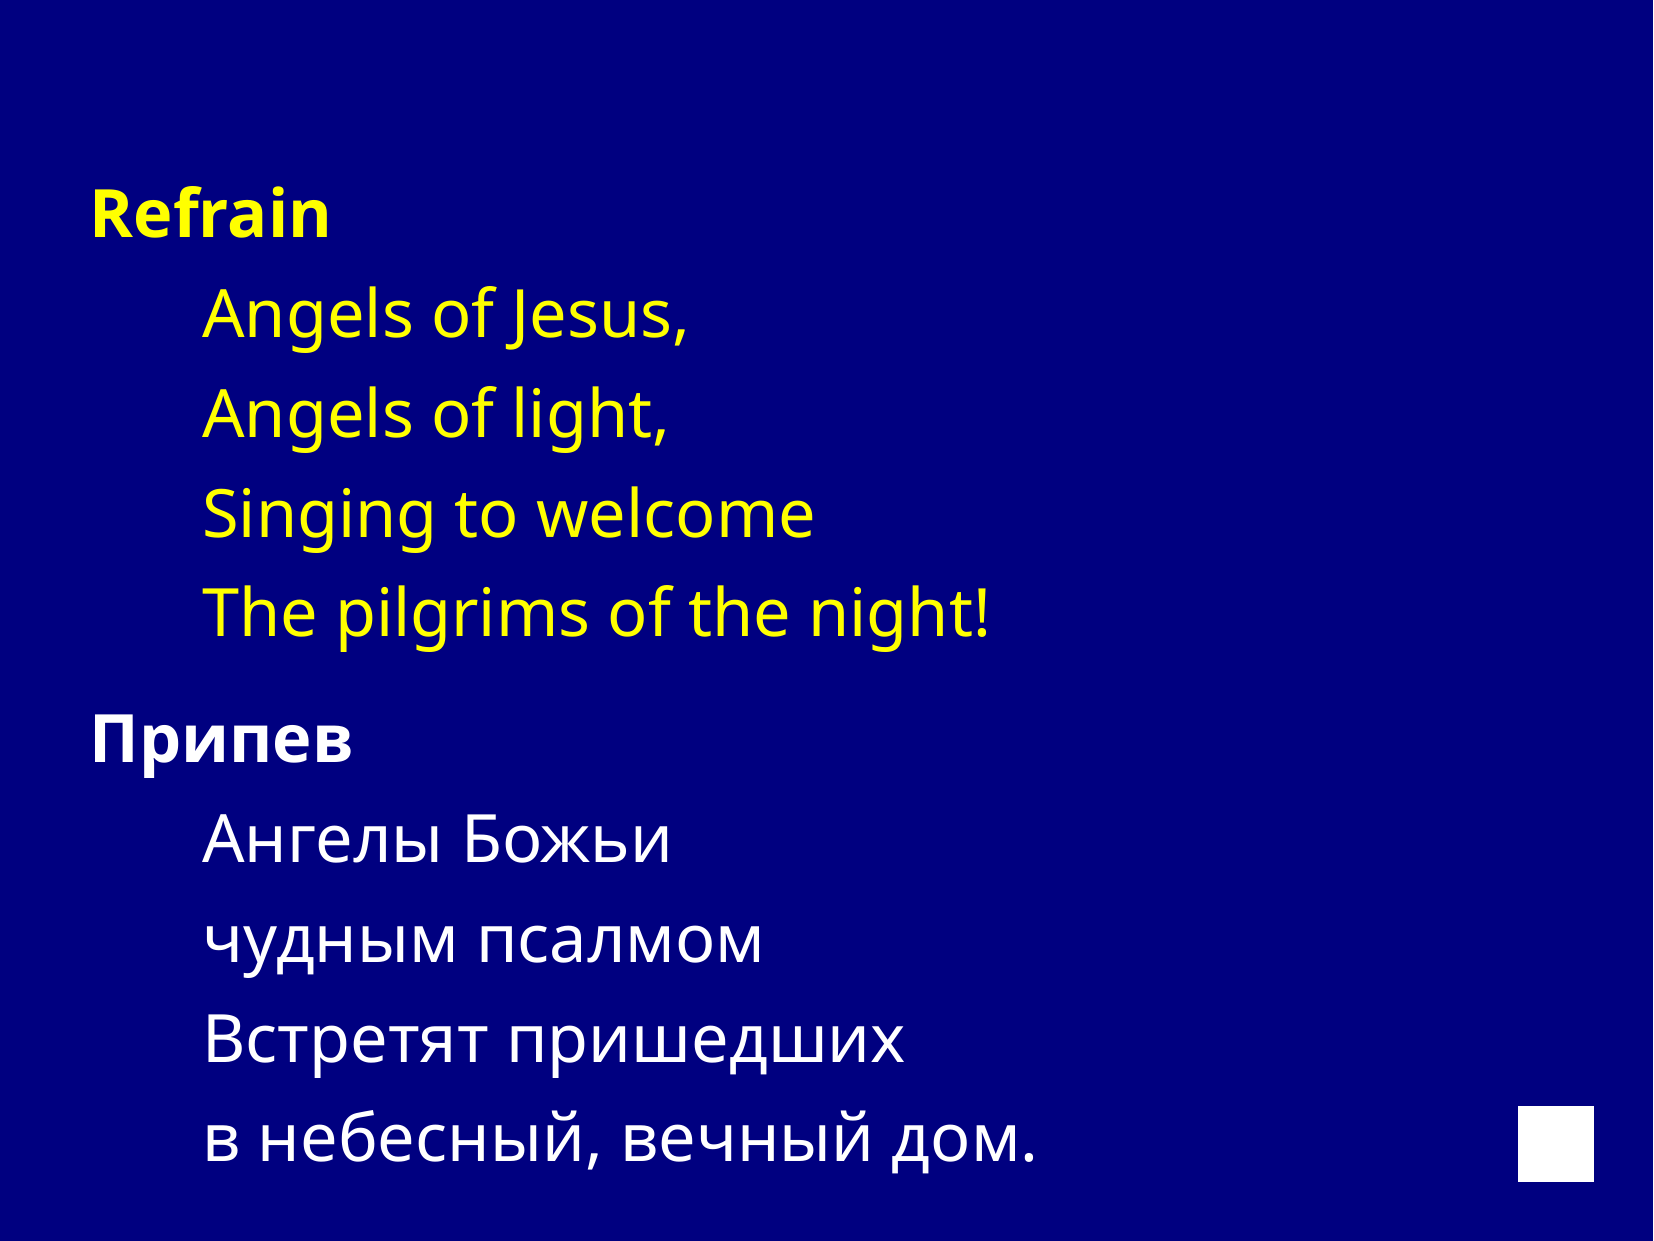

Refrain
	Angels of Jesus,
	Angels of light,
	Singing to welcome
	The pilgrims of the night!
Припев
	Ангелы Божьи
	чудным псалмом
	Встретят пришедших
	в небесный, вечный дом.